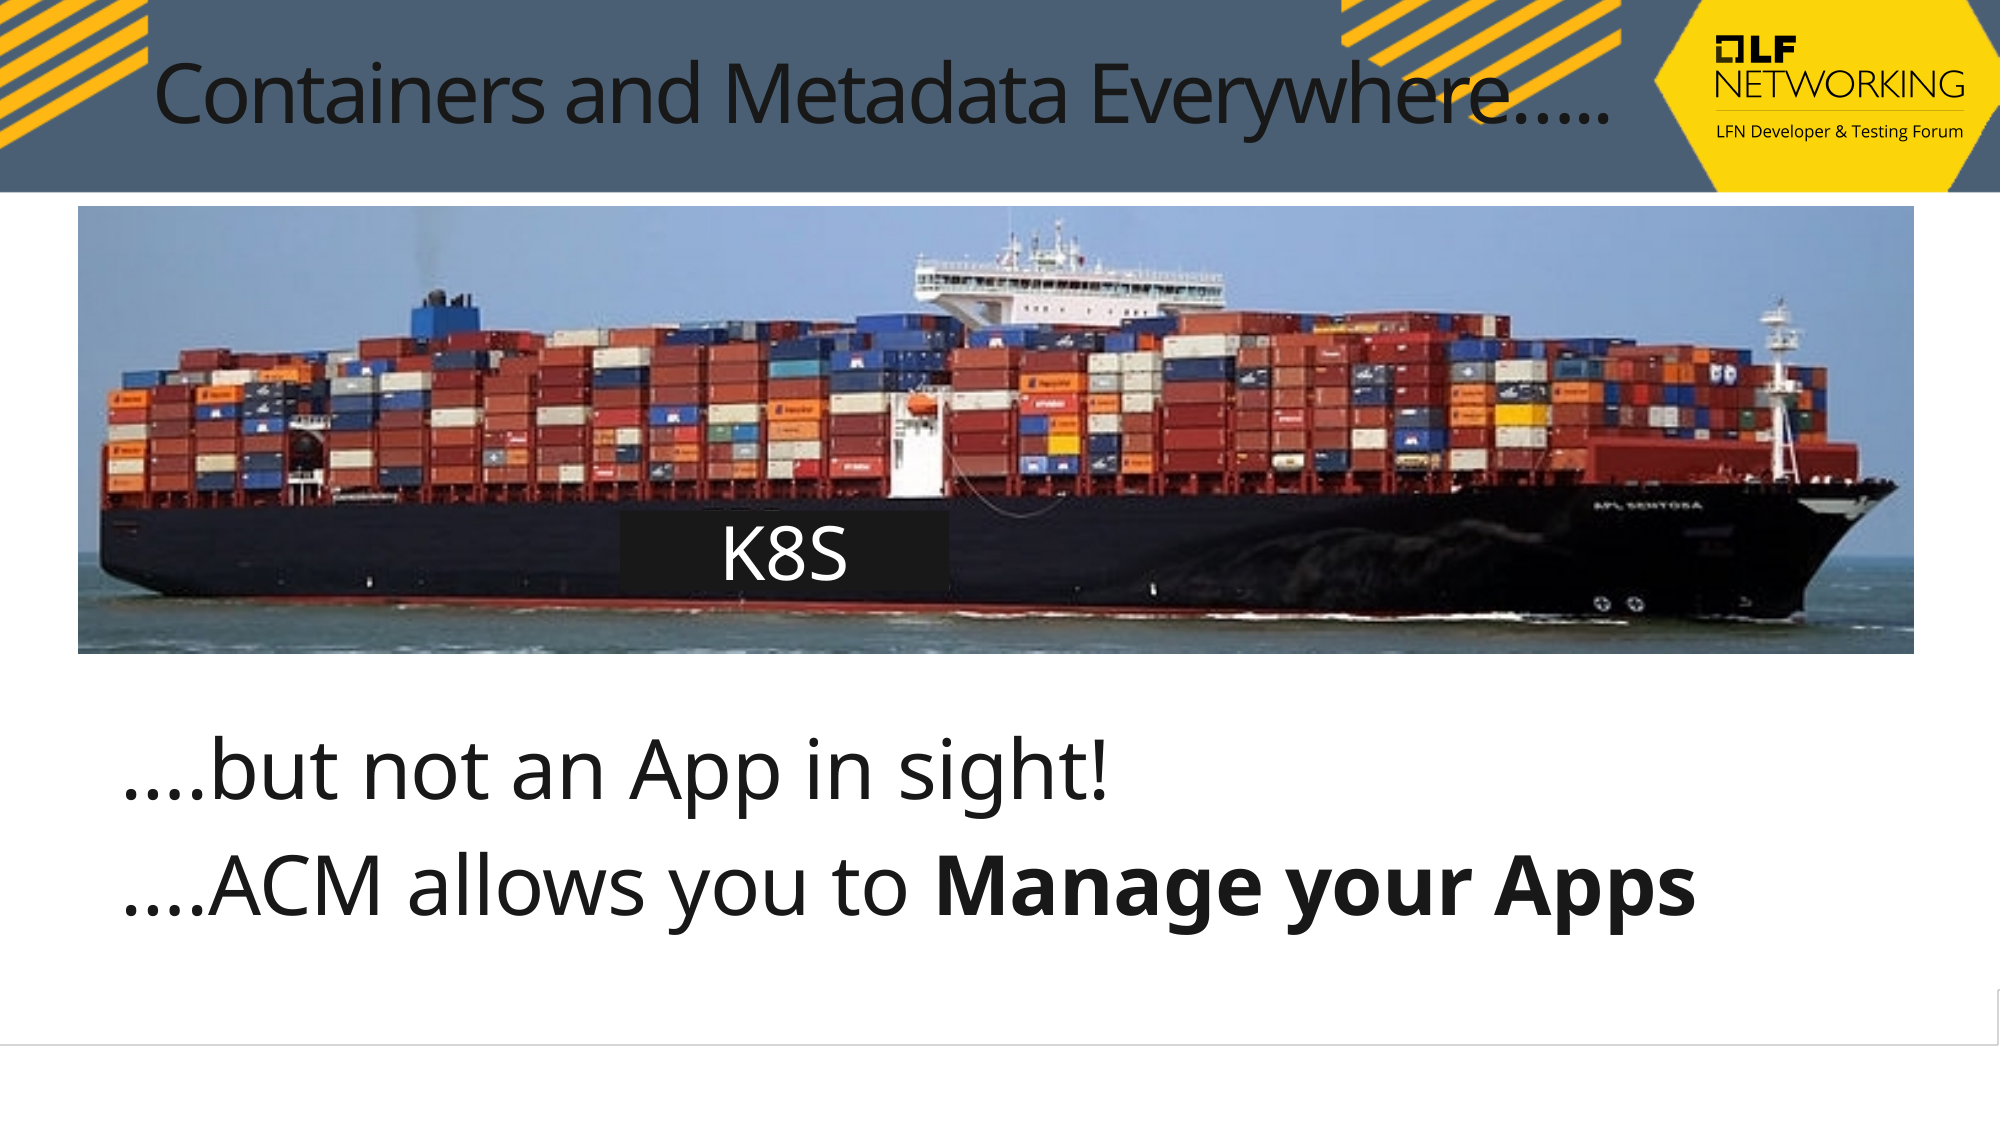

Containers and Metadata Everywhere…..
K8S
# ….but not an App in sight!
….ACM allows you to Manage your Apps